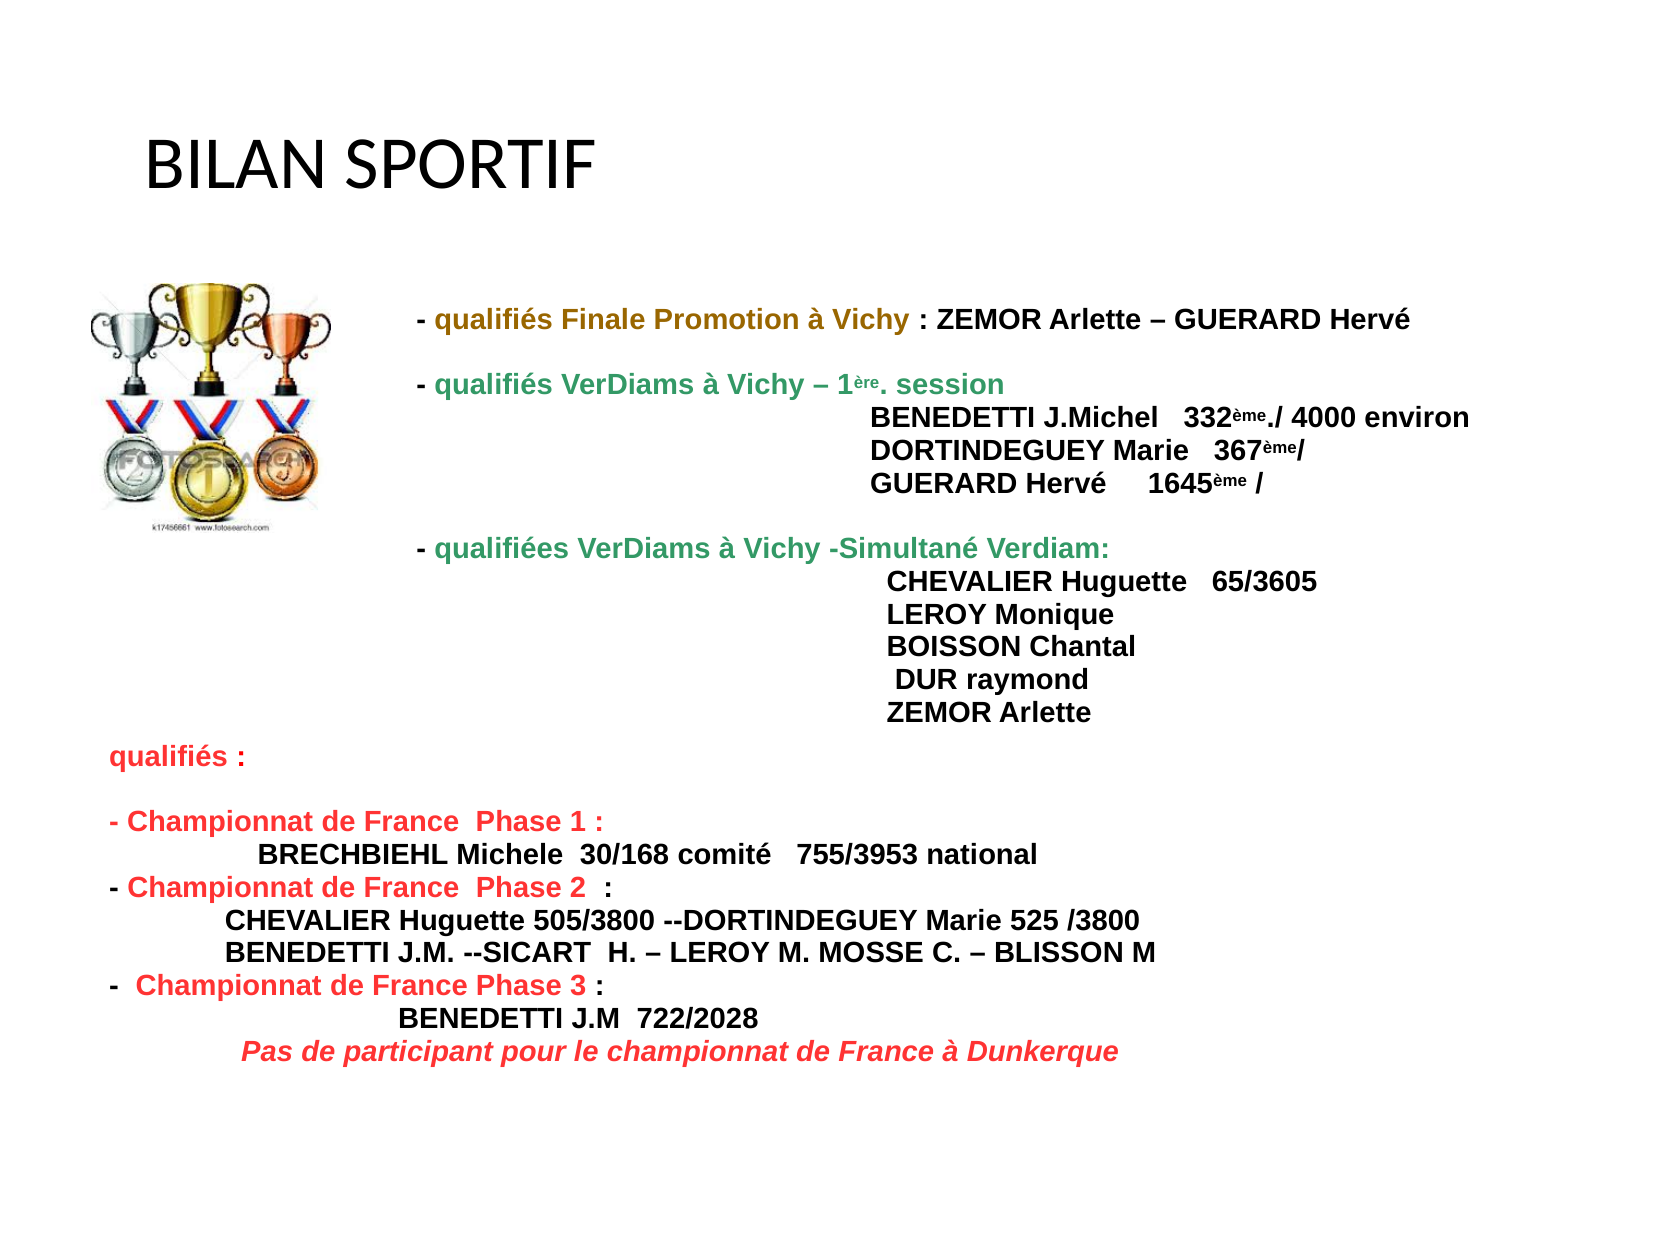

BILAN SPORTIF
- qualifiés Finale Promotion à Vichy : ZEMOR Arlette – GUERARD Hervé
- qualifiés VerDiams à Vichy – 1ère. session
   BENEDETTI J.Michel 332ème./ 4000 environ
 DORTINDEGUEY Marie 367ème/
 GUERARD Hervé 1645ème /
- qualifiées VerDiams à Vichy -Simultané Verdiam:
 CHEVALIER Huguette 65/3605
 LEROY Monique
 BOISSON Chantal
 DUR raymond
 ZEMOR Arlette
qualifiés :
- Championnat de France  Phase 1 :
 BRECHBIEHL Michele 30/168 comité 755/3953 national
- Championnat de France Phase 2  :
 CHEVALIER Huguette 505/3800 --DORTINDEGUEY Marie 525 /3800
 BENEDETTI J.M. --SICART H. – LEROY M. MOSSE C. – BLISSON M
- Championnat de France Phase 3 :
 BENEDETTI J.M 722/2028
 Pas de participant pour le championnat de France à Dunkerque